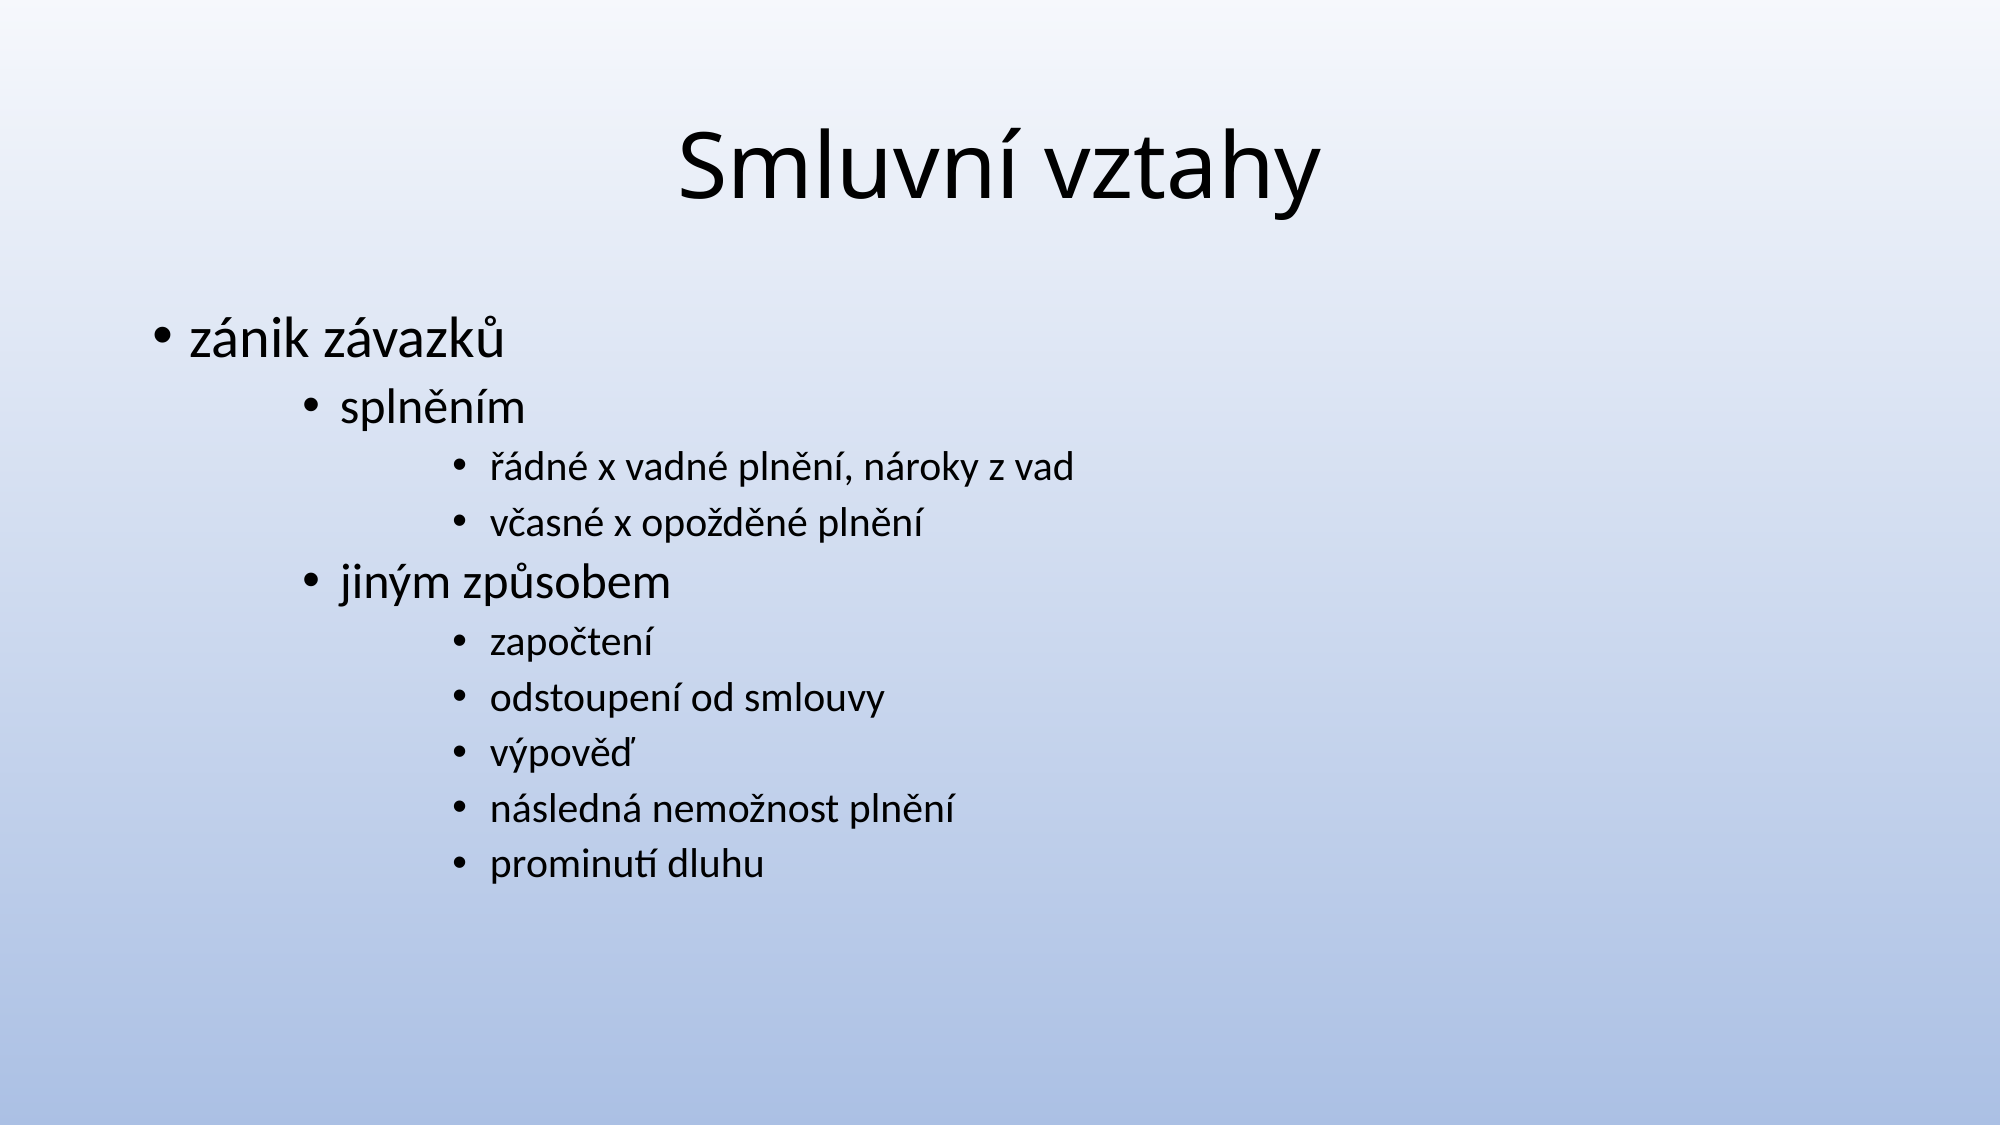

# Smluvní vztahy
zánik závazků
splněním
řádné x vadné plnění, nároky z vad
včasné x opožděné plnění
jiným způsobem
započtení
odstoupení od smlouvy
výpověď
následná nemožnost plnění
prominutí dluhu